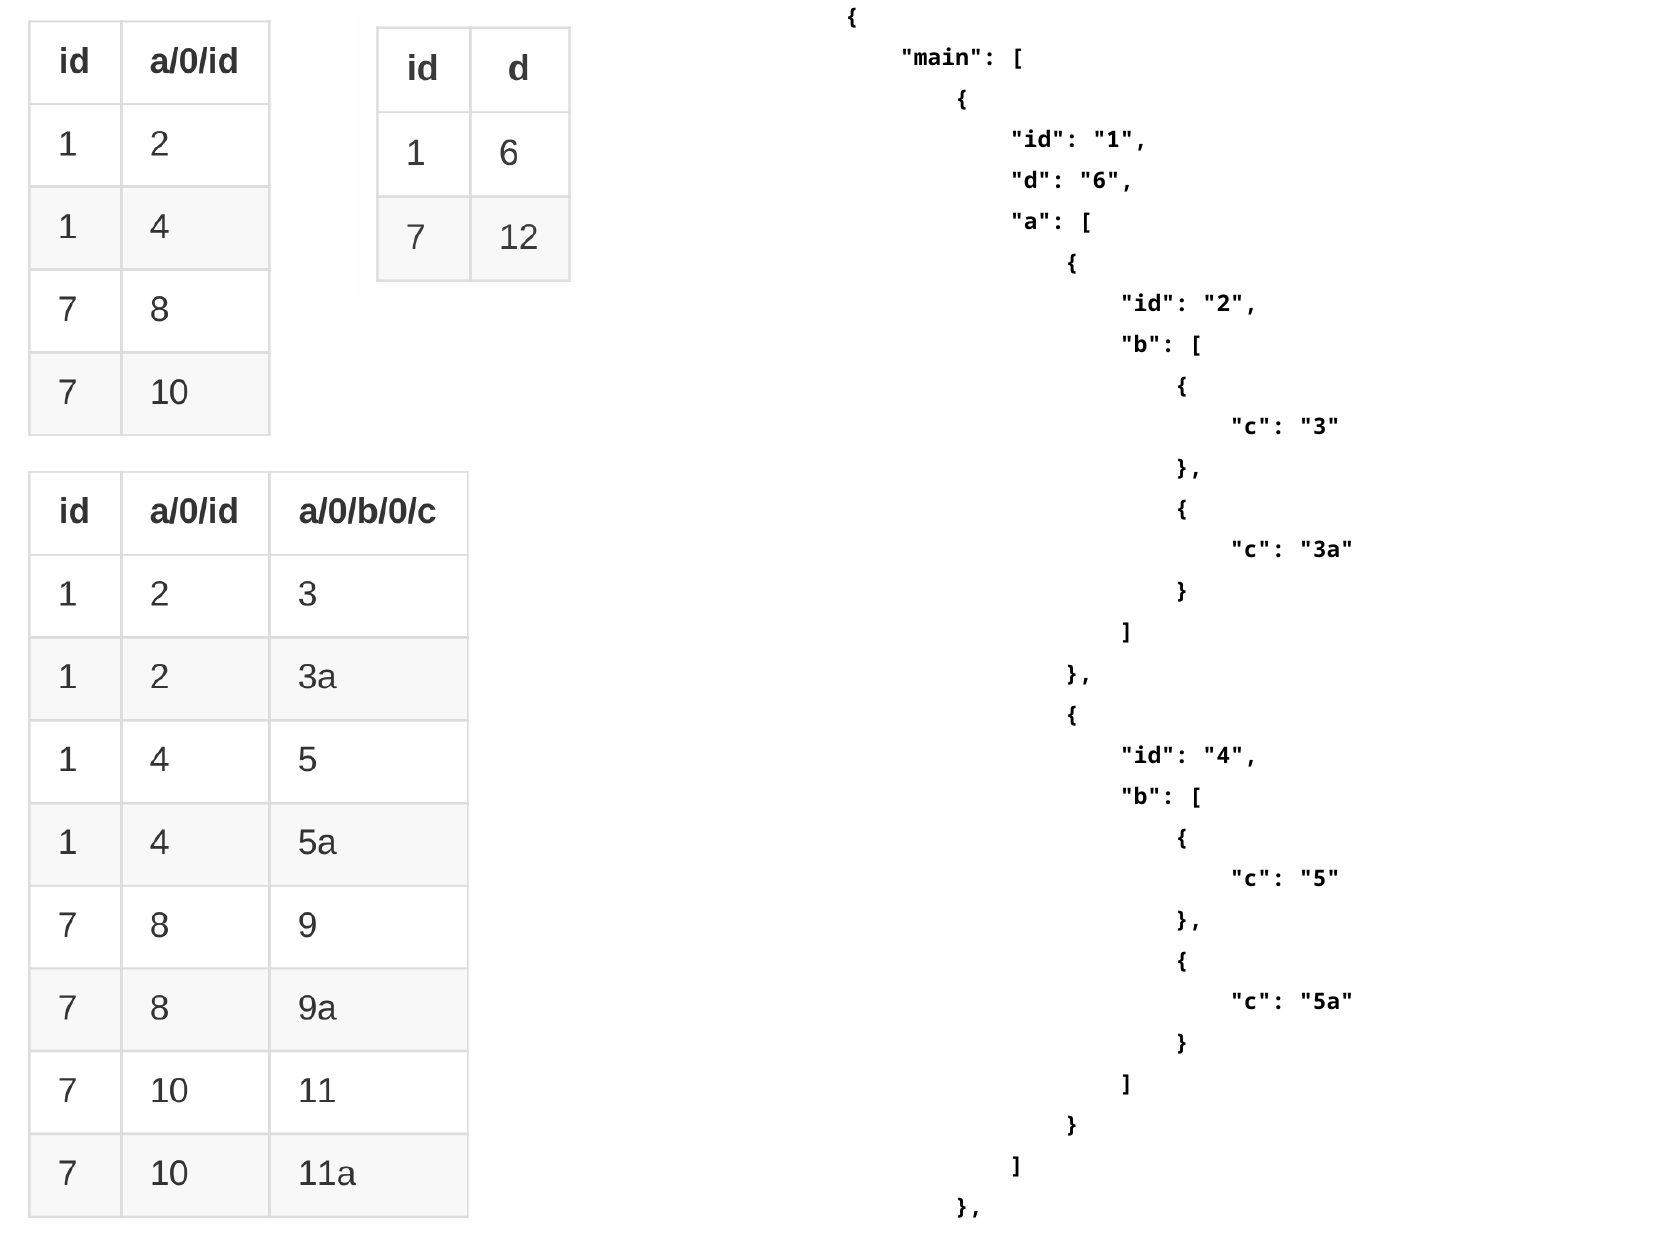

# {
 "main": [
 {
 "id": "1",
 "d": "6",
 "a": [
 {
 "id": "2",
 "b": [
 {
 "c": "3"
 },
 {
 "c": "3a"
 }
 ]
 },
 {
 "id": "4",
 "b": [
 {
 "c": "5"
 },
 {
 "c": "5a"
 }
 ]
 }
 ]
 },